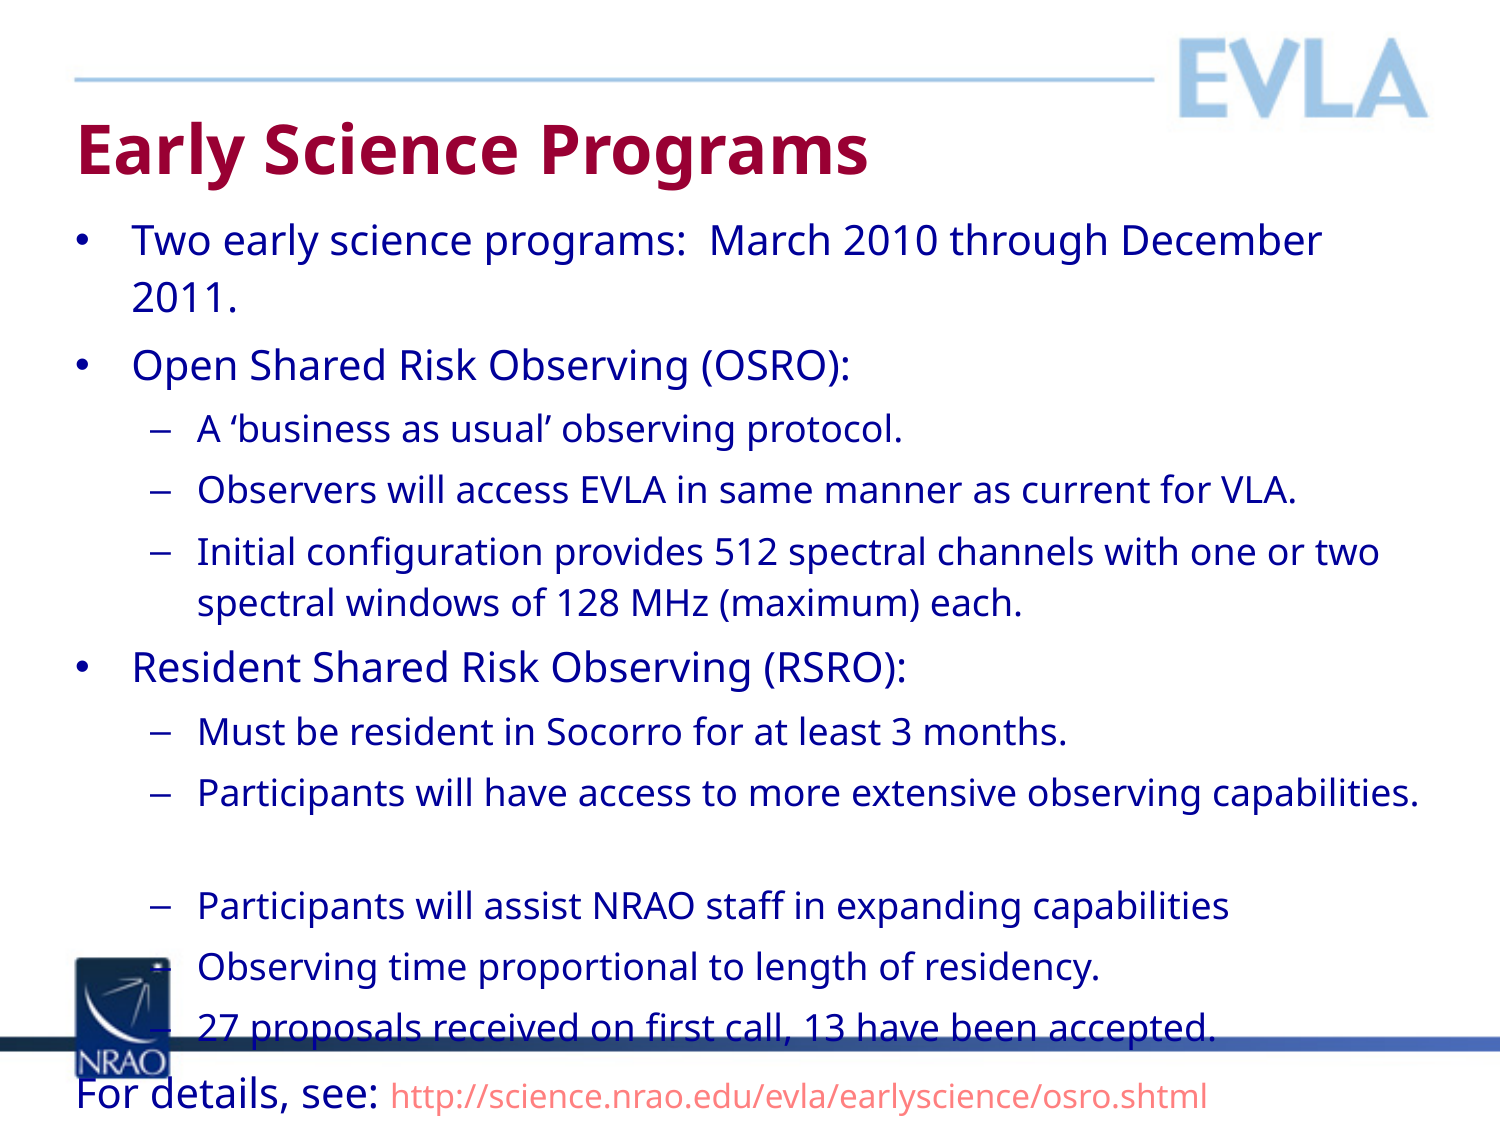

# Early Science Programs
Two early science programs: March 2010 through December 2011.
Open Shared Risk Observing (OSRO):
A ‘business as usual’ observing protocol.
Observers will access EVLA in same manner as current for VLA.
Initial configuration provides 512 spectral channels with one or two spectral windows of 128 MHz (maximum) each.
Resident Shared Risk Observing (RSRO):
Must be resident in Socorro for at least 3 months.
Participants will have access to more extensive observing capabilities.
Participants will assist NRAO staff in expanding capabilities
Observing time proportional to length of residency.
27 proposals received on first call, 13 have been accepted.
For details, see: http://science.nrao.edu/evla/earlyscience/osro.shtml